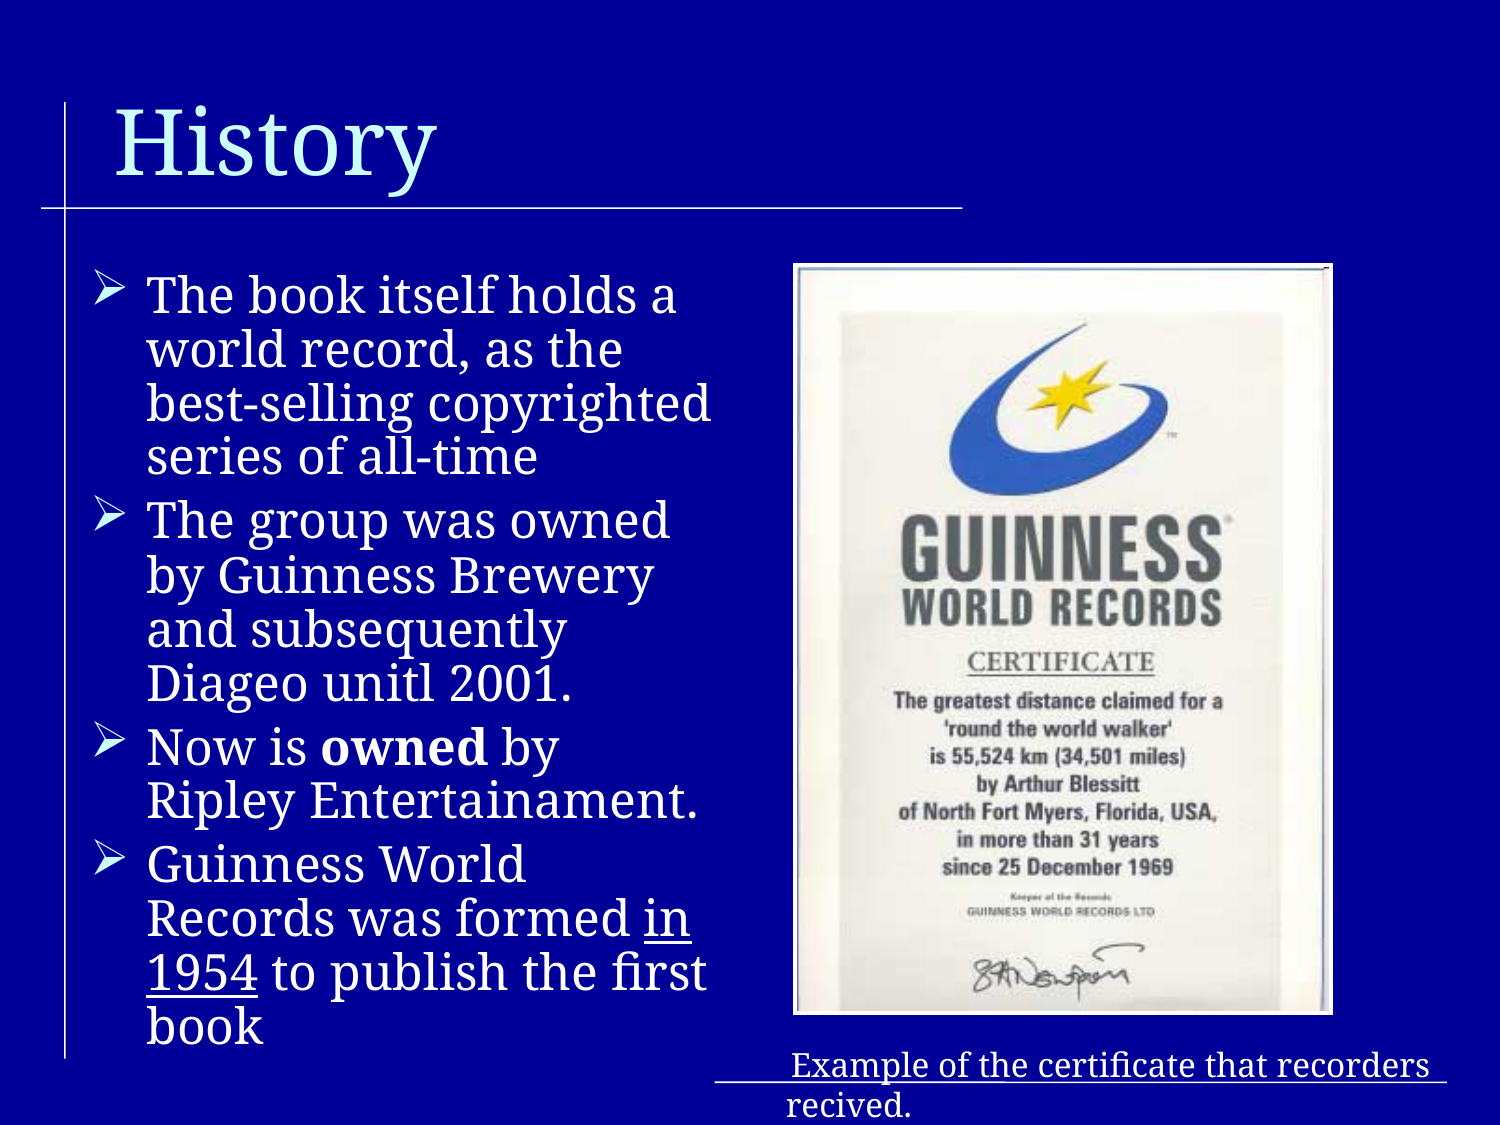

# History
The book itself holds a world record, as the best-selling copyrighted series of all-time
The group was owned by Guinness Brewery and subsequently Diageo unitl 2001.
Now is owned by Ripley Entertainament.
Guinness World Records was formed in 1954 to publish the first book
 Example of the certificate that recorders recived.